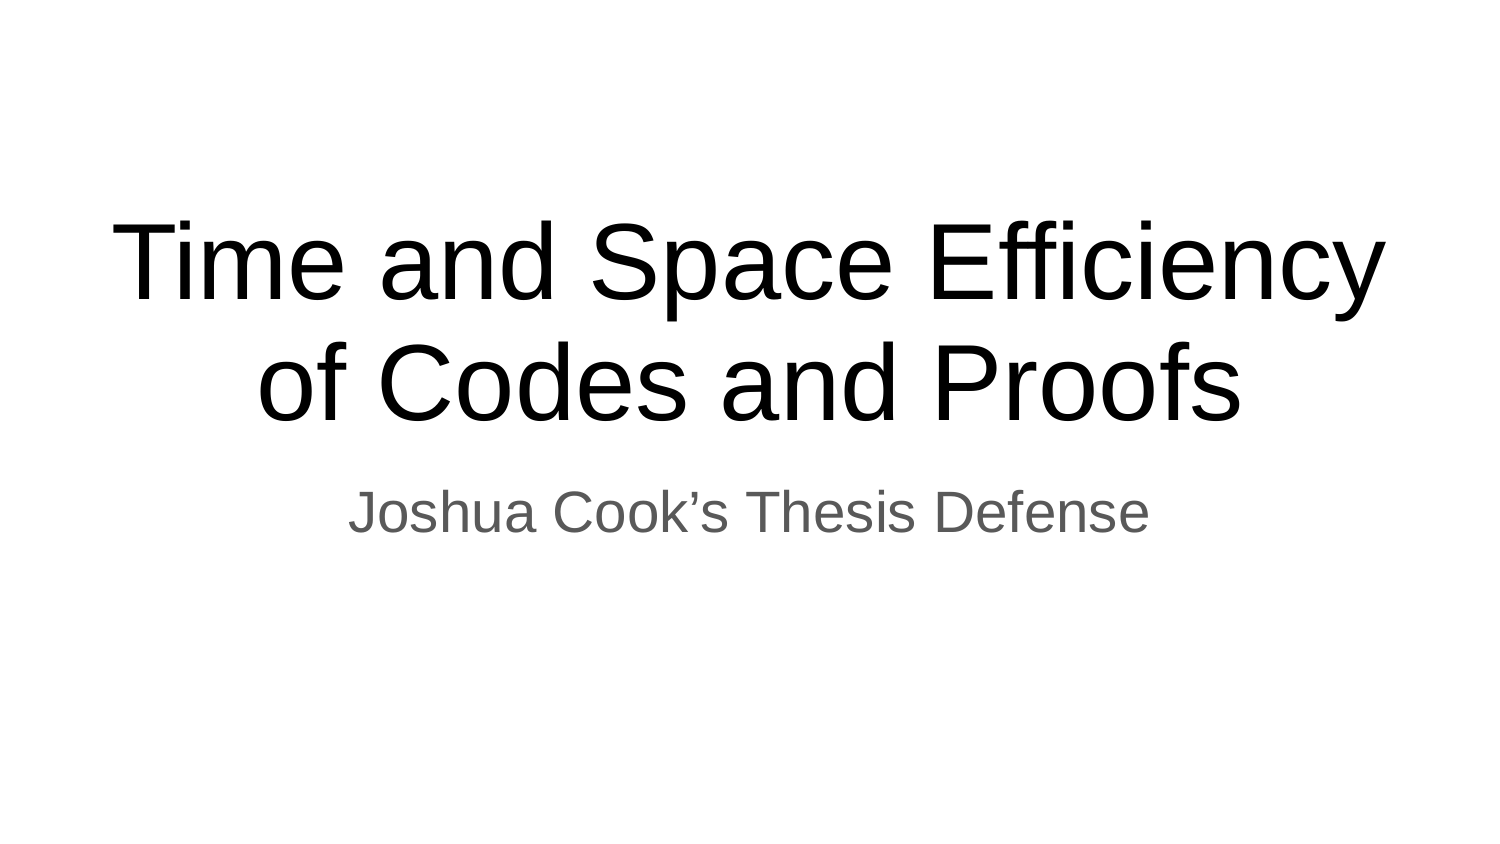

# Time and Space Efficiency of Codes and Proofs
Joshua Cook’s Thesis Defense